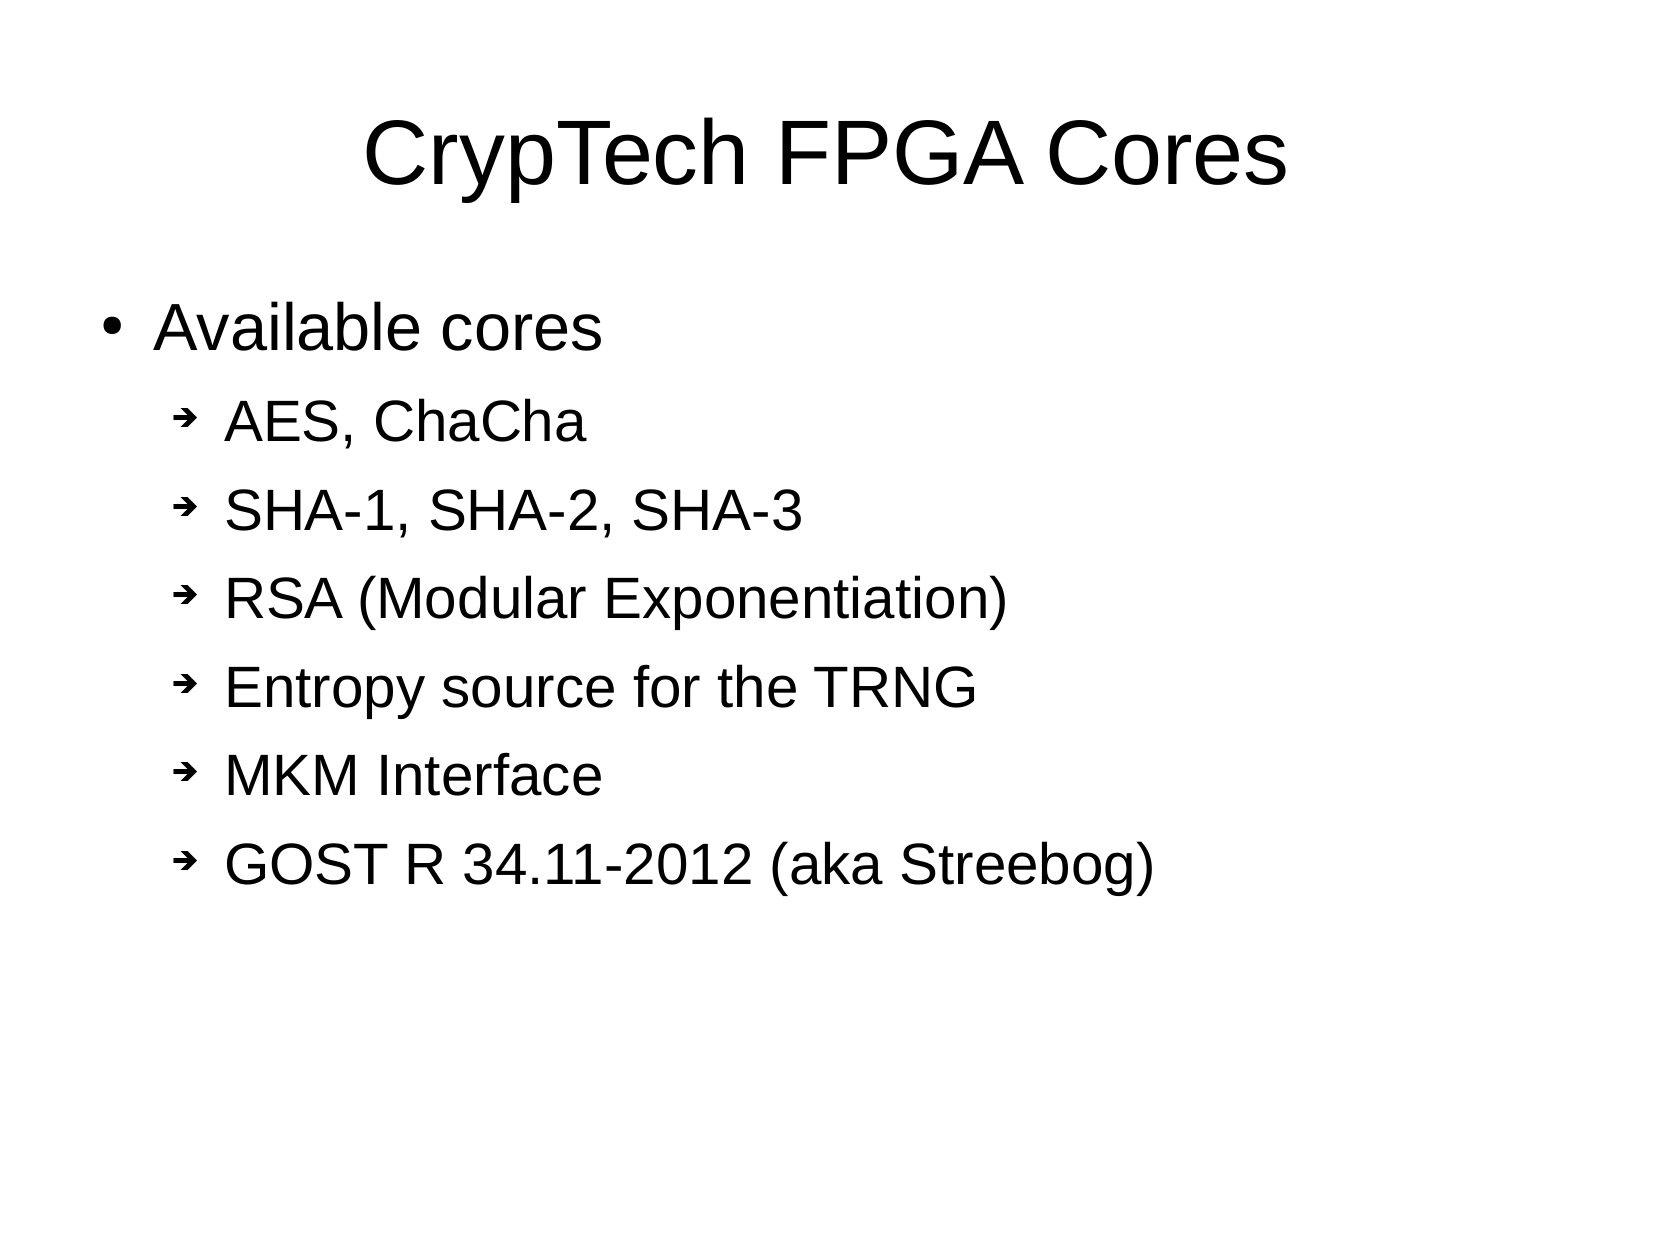

# CrypTech FPGA Cores
Available cores
AES, ChaCha
SHA-1, SHA-2, SHA-3
RSA (Modular Exponentiation)
Entropy source for the TRNG
MKM Interface
GOST R 34.11-2012 (aka Streebog)